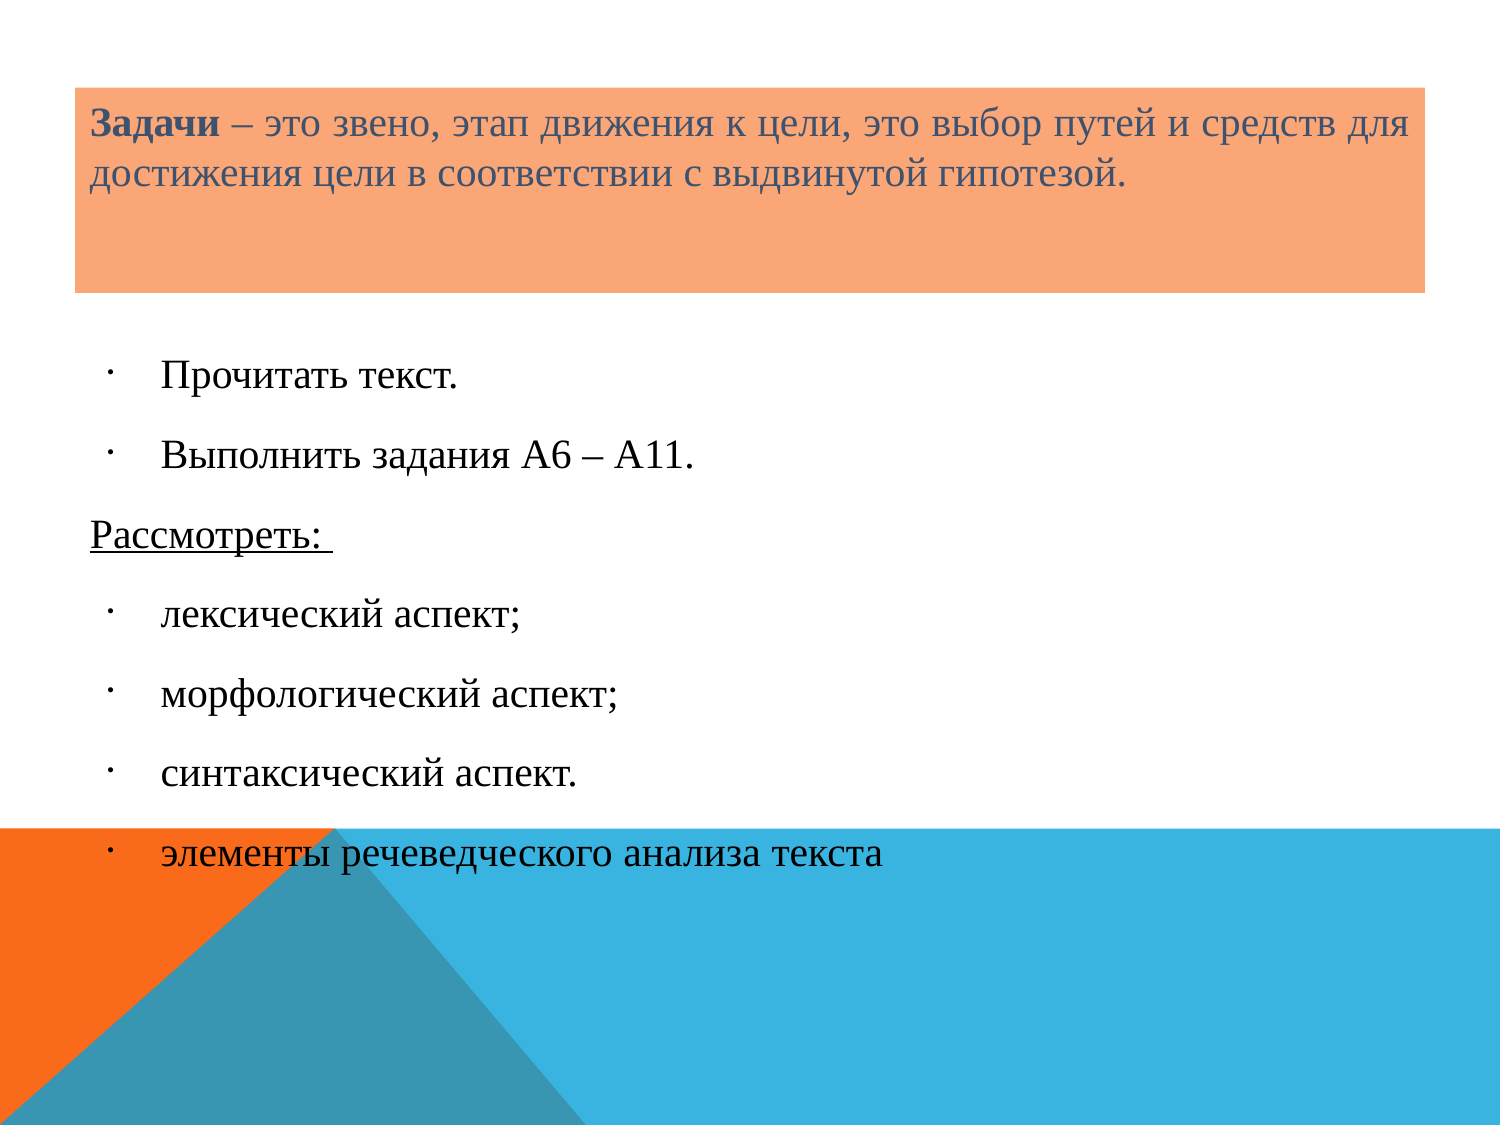

# Задачи – это звено, этап движения к цели, это выбор путей и средств для достижения цели в соответствии с выдвинутой гипотезой.
Прочитать текст.
Выполнить задания А6 – А11.
Рассмотреть:
лексический аспект;
морфологический аспект;
синтаксический аспект.
элементы речеведческого анализа текста